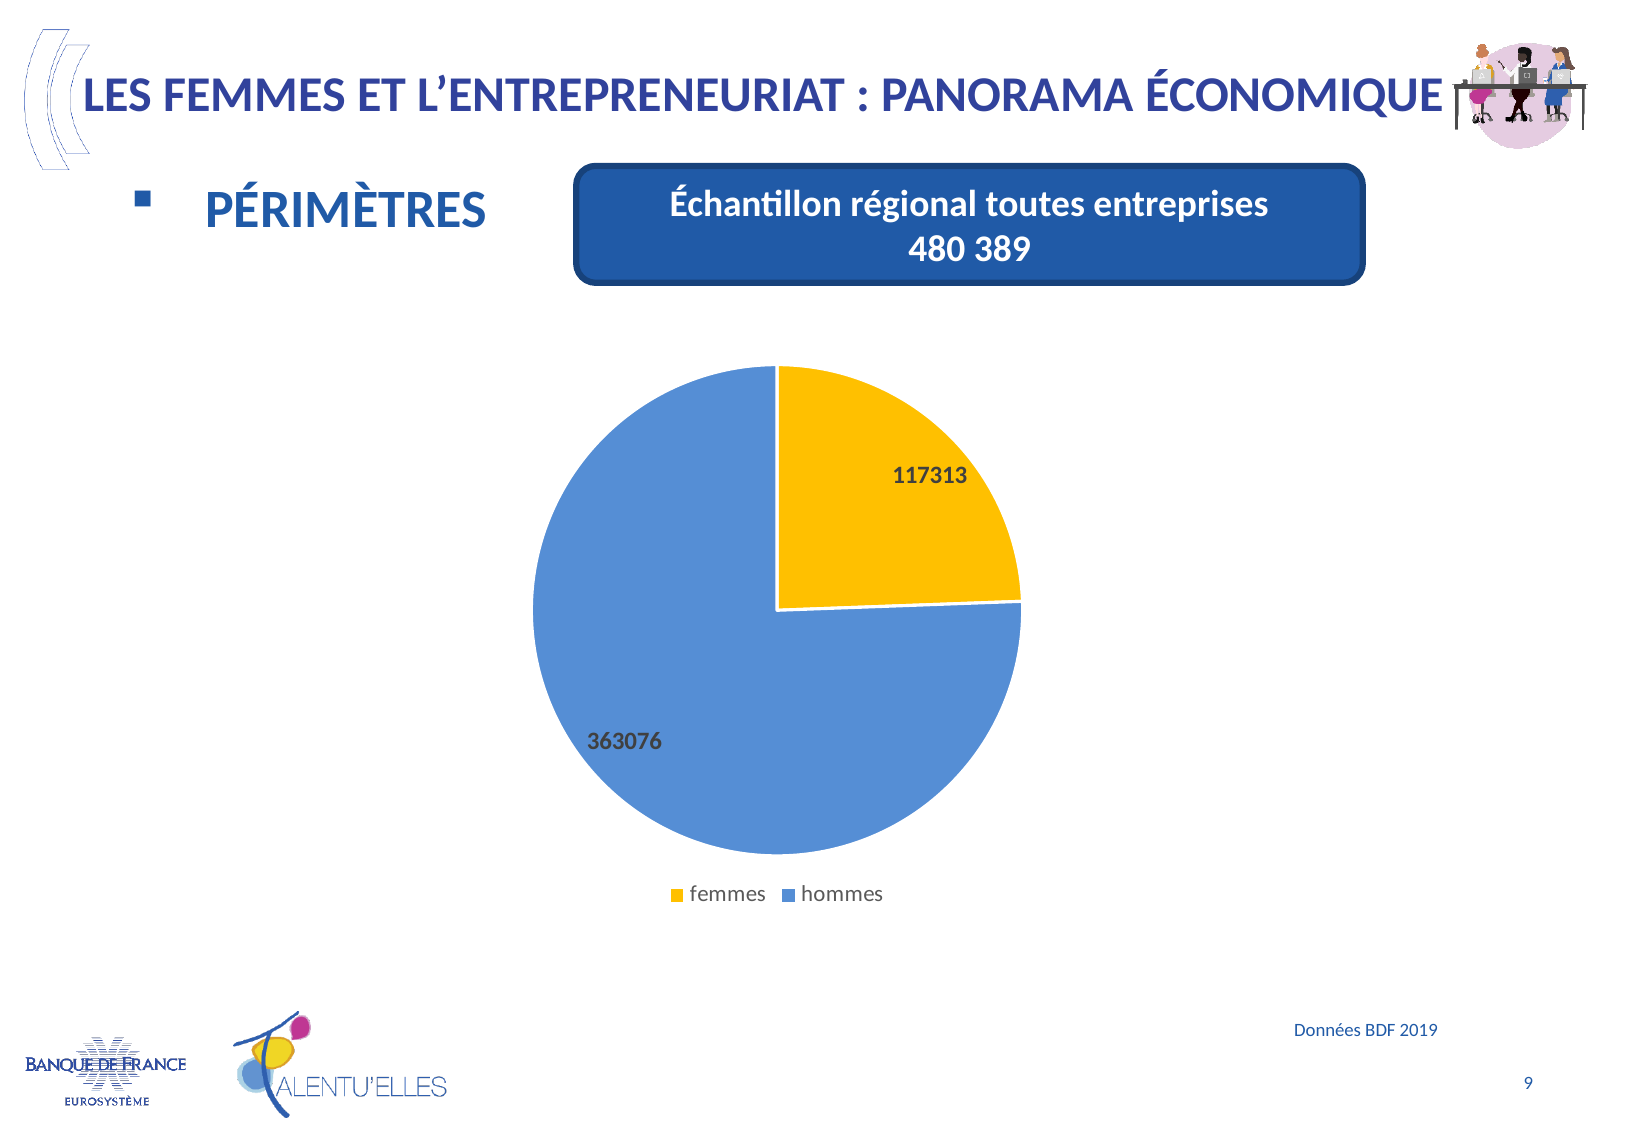

# Les Femmes et l’entrepreneuriat : panorama économique
Périmètres
Échantillon régional toutes entreprises
480 389
### Chart
| Category | |
|---|---|
| femmes | 117313.0 |
| hommes | 363076.0 |Données BDF 2019